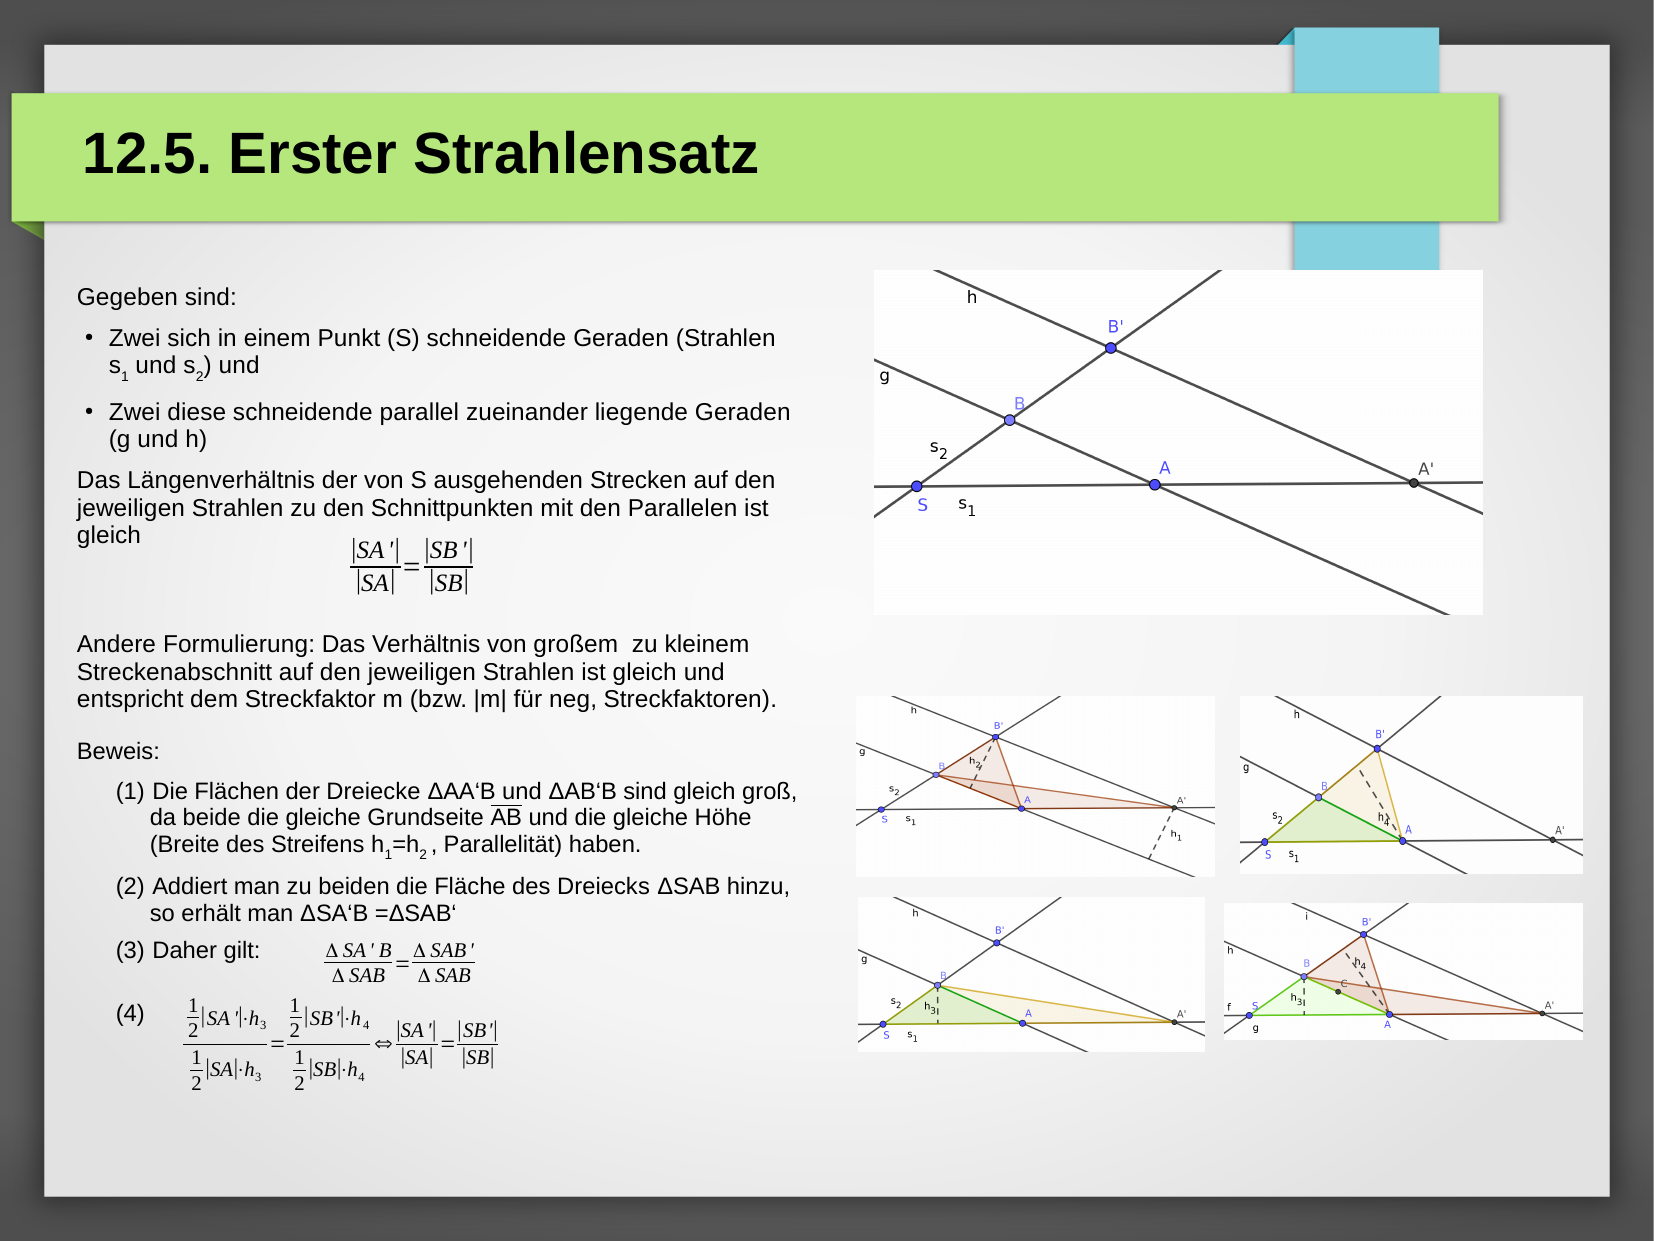

12.5. Erster Strahlensatz
Gegeben sind:
Zwei sich in einem Punkt (S) schneidende Geraden (Strahlen s1 und s2) und
Zwei diese schneidende parallel zueinander liegende Geraden (g und h)
Das Längenverhältnis der von S ausgehenden Strecken auf den jeweiligen Strahlen zu den Schnittpunkten mit den Parallelen ist gleich
Andere Formulierung: Das Verhältnis von großem zu kleinem Streckenabschnitt auf den jeweiligen Strahlen ist gleich und entspricht dem Streckfaktor m (bzw. |m| für neg, Streckfaktoren).
# Beweis:
 Die Flächen der Dreiecke ΔAA‘B und ΔAB‘B sind gleich groß, da beide die gleiche Grundseite AB und die gleiche Höhe (Breite des Streifens h1=h2 , Parallelität) haben.
 Addiert man zu beiden die Fläche des Dreiecks ΔSAB hinzu, so erhält man ΔSA‘B =ΔSAB‘
 Daher gilt: